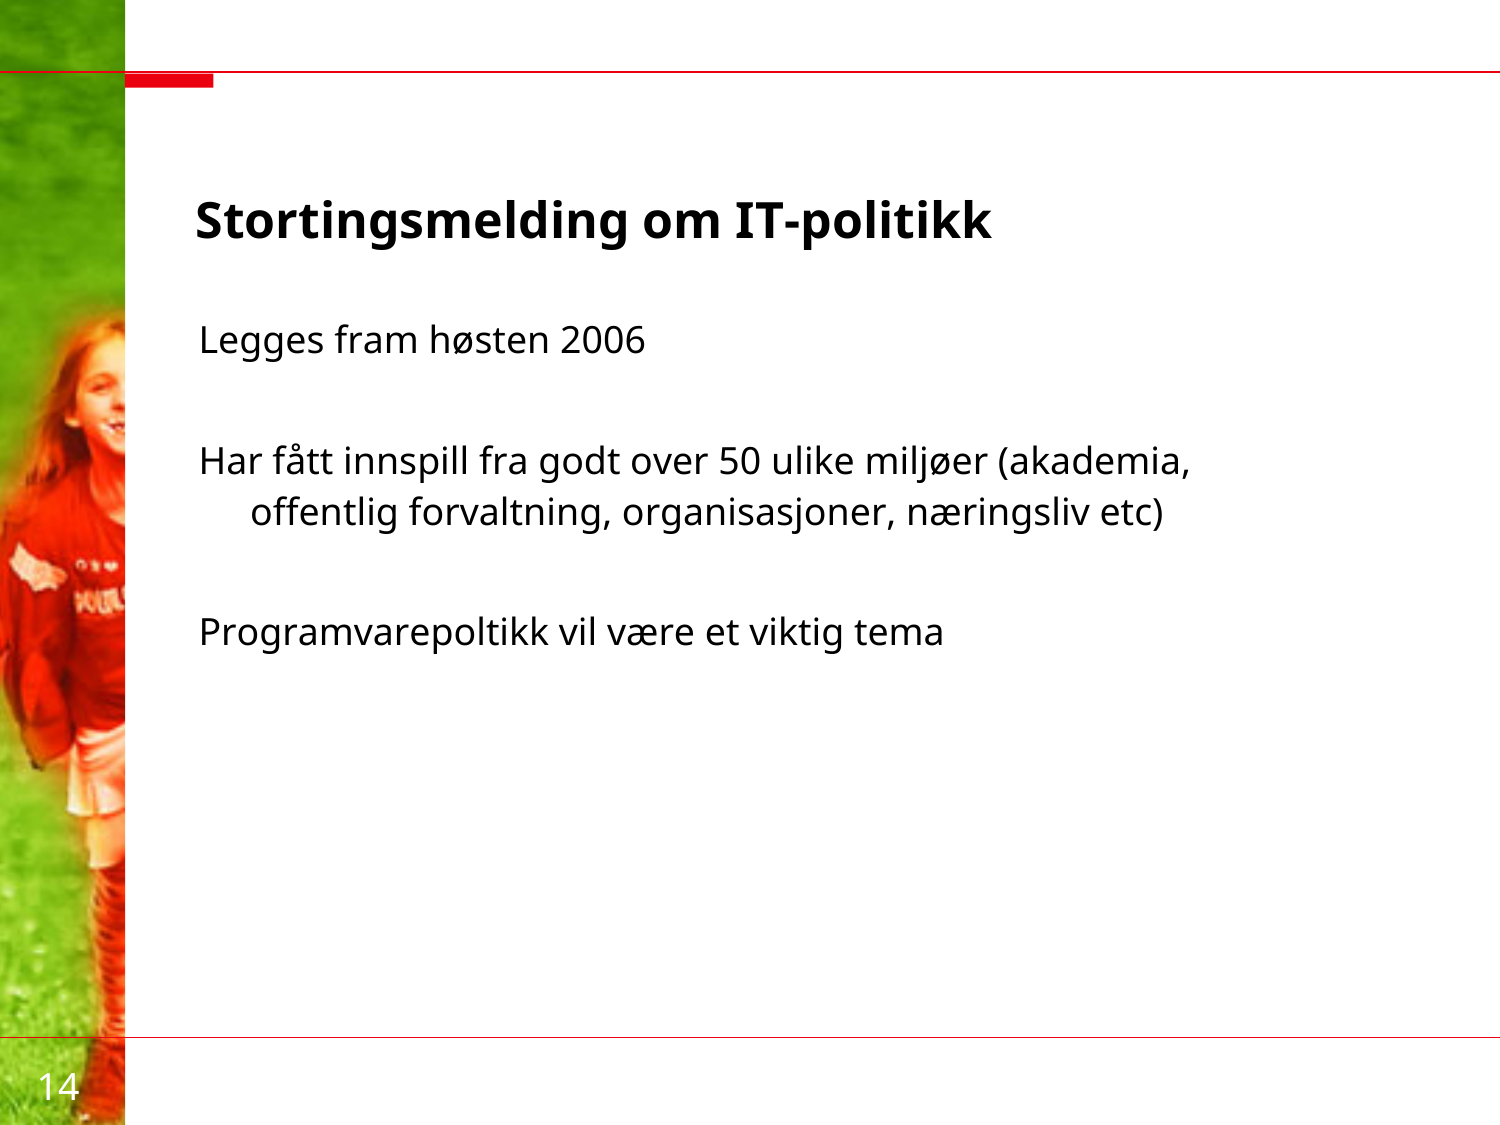

# Stortingsmelding om IT-politikk
Legges fram høsten 2006
Har fått innspill fra godt over 50 ulike miljøer (akademia, offentlig forvaltning, organisasjoner, næringsliv etc)
Programvarepoltikk vil være et viktig tema